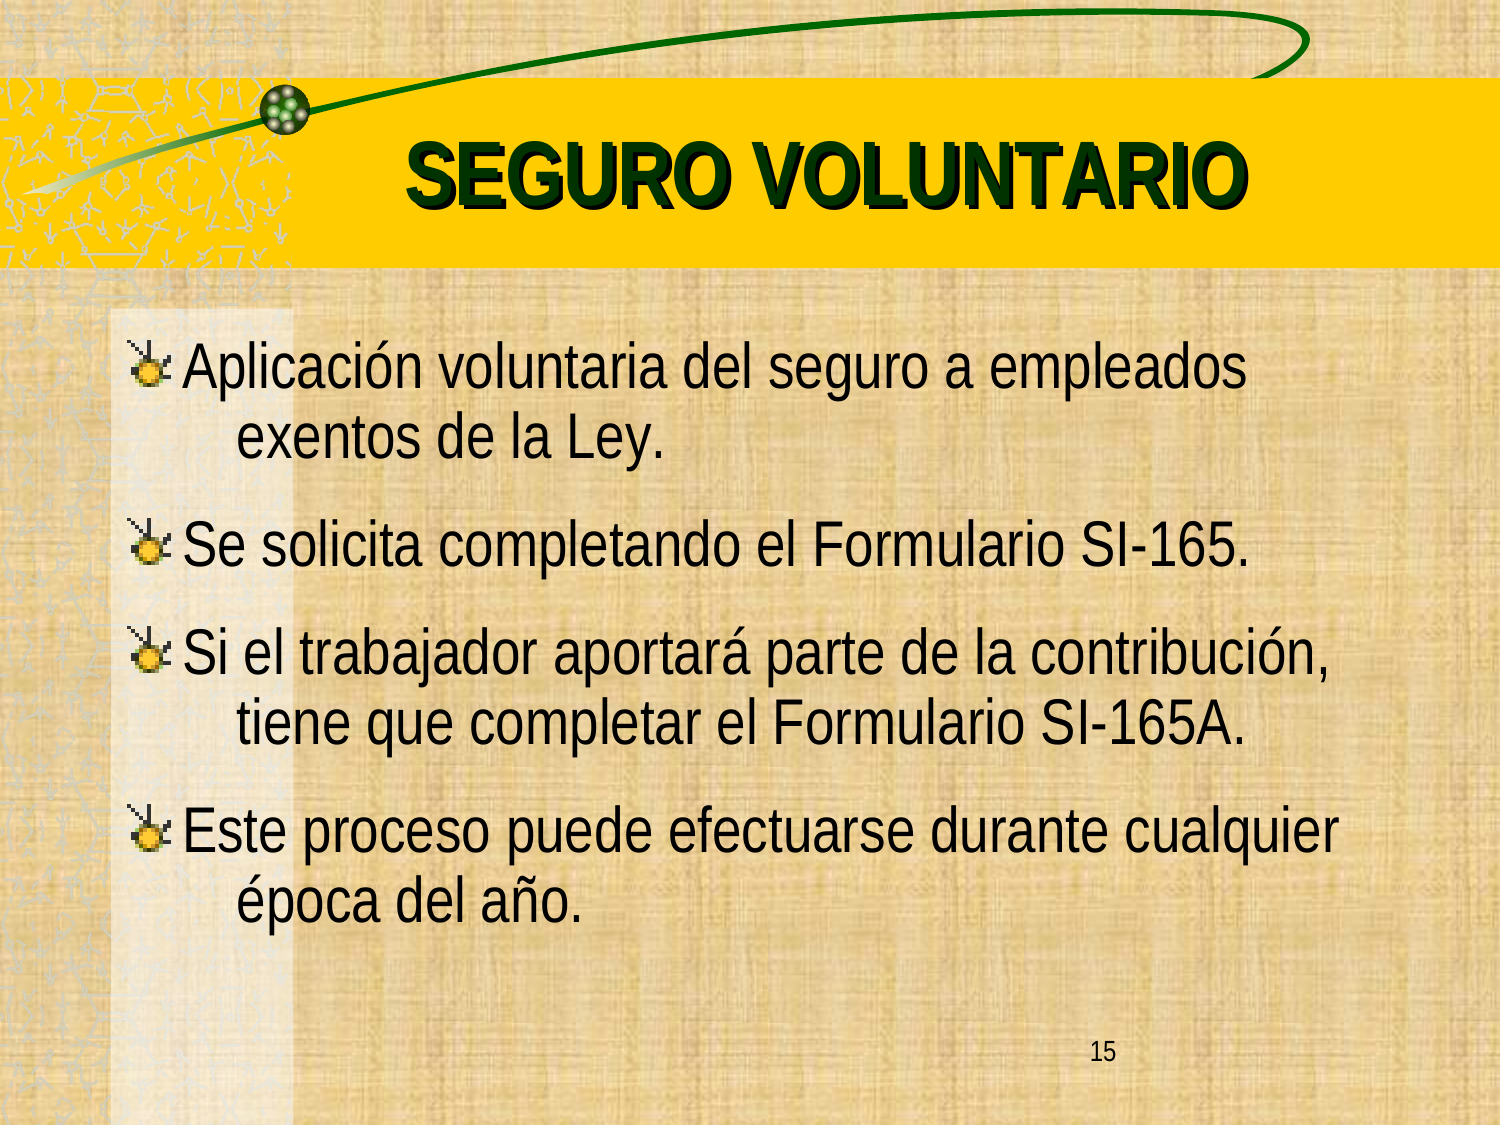

# SEGURO VOLUNTARIO
Aplicación voluntaria del seguro a empleados exentos de la Ley.
Se solicita completando el Formulario SI-165.
Si el trabajador aportará parte de la contribución, tiene que completar el Formulario SI-165A.
Este proceso puede efectuarse durante cualquier época del año.